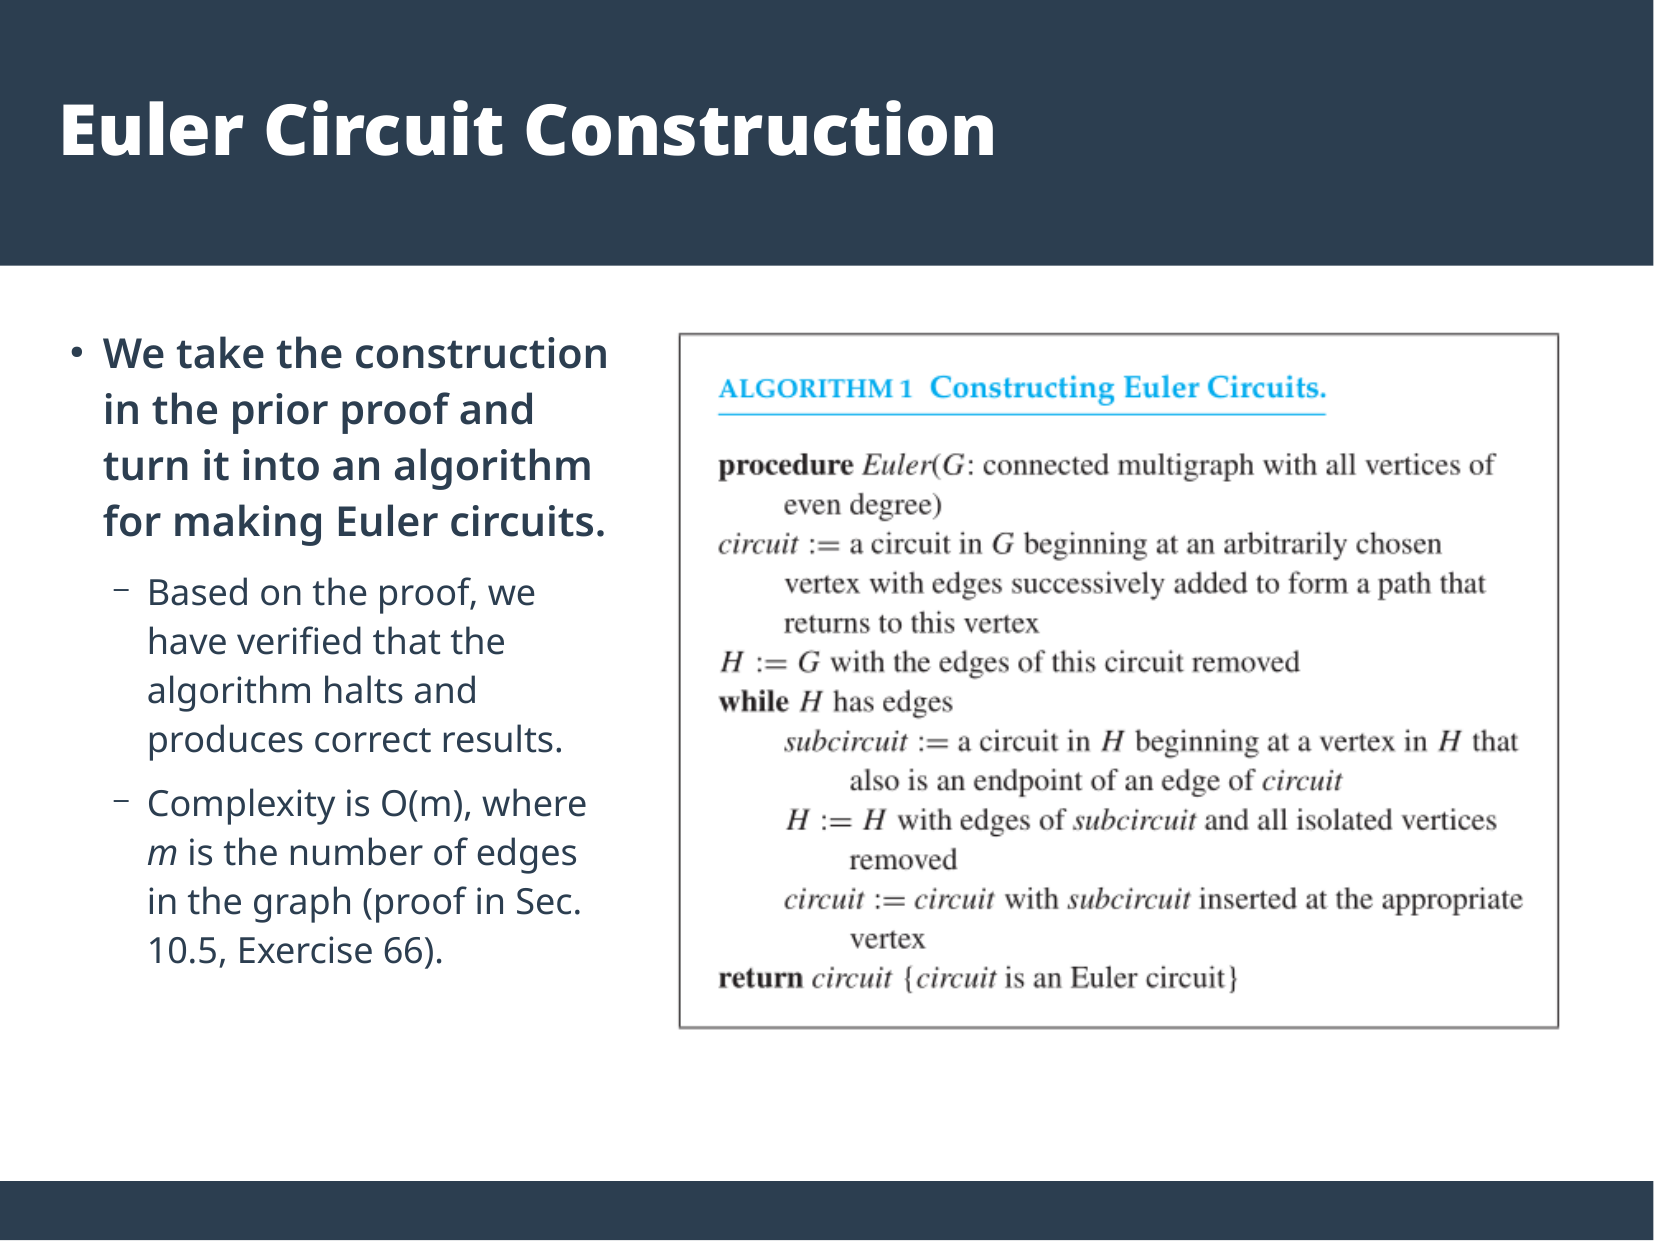

# Euler Circuit Construction
We take the construction in the prior proof and turn it into an algorithm for making Euler circuits.
Based on the proof, we have verified that the algorithm halts and produces correct results.
Complexity is O(m), where m is the number of edges in the graph (proof in Sec. 10.5, Exercise 66).